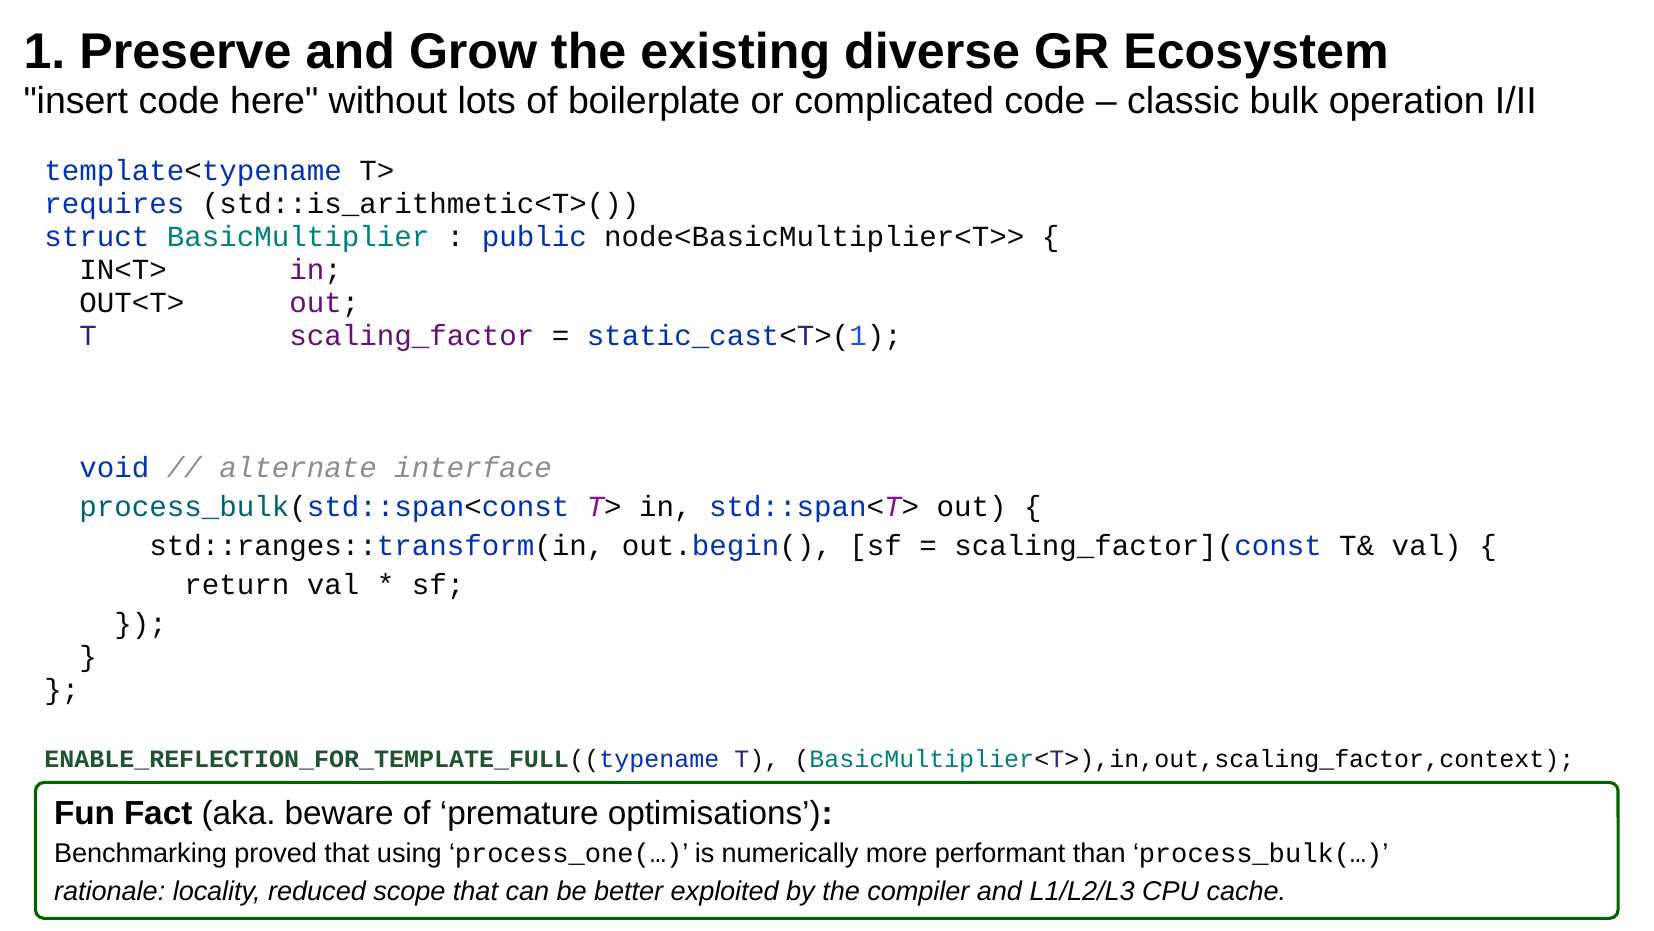

# 1. Preserve and Grow the existing diverse GR Ecosystem "insert code here" without lots of boilerplate or complicated code – classic bulk operation I/II
template<typename T>
requires (std::is_arithmetic<T>())
struct BasicMultiplier : public node<BasicMultiplier<T>> {
 IN<T> in;
 OUT<T> out;
 T scaling_factor = static_cast<T>(1);
 void // alternate interface
 process_bulk(std::span<const T> in, std::span<T> out) {
 std::ranges::transform(in, out.begin(), [sf = scaling_factor](const T& val) {
 return val * sf;
 });
 }
};
ENABLE_REFLECTION_FOR_TEMPLATE_FULL((typename T), (BasicMultiplier<T>),in,out,scaling_factor,context);
Fun Fact (aka. beware of ‘premature optimisations’):
Benchmarking proved that using ‘process_one(…)’ is numerically more performant than ‘process_bulk(…)’
rationale: locality, reduced scope that can be better exploited by the compiler and L1/L2/L3 CPU cache.